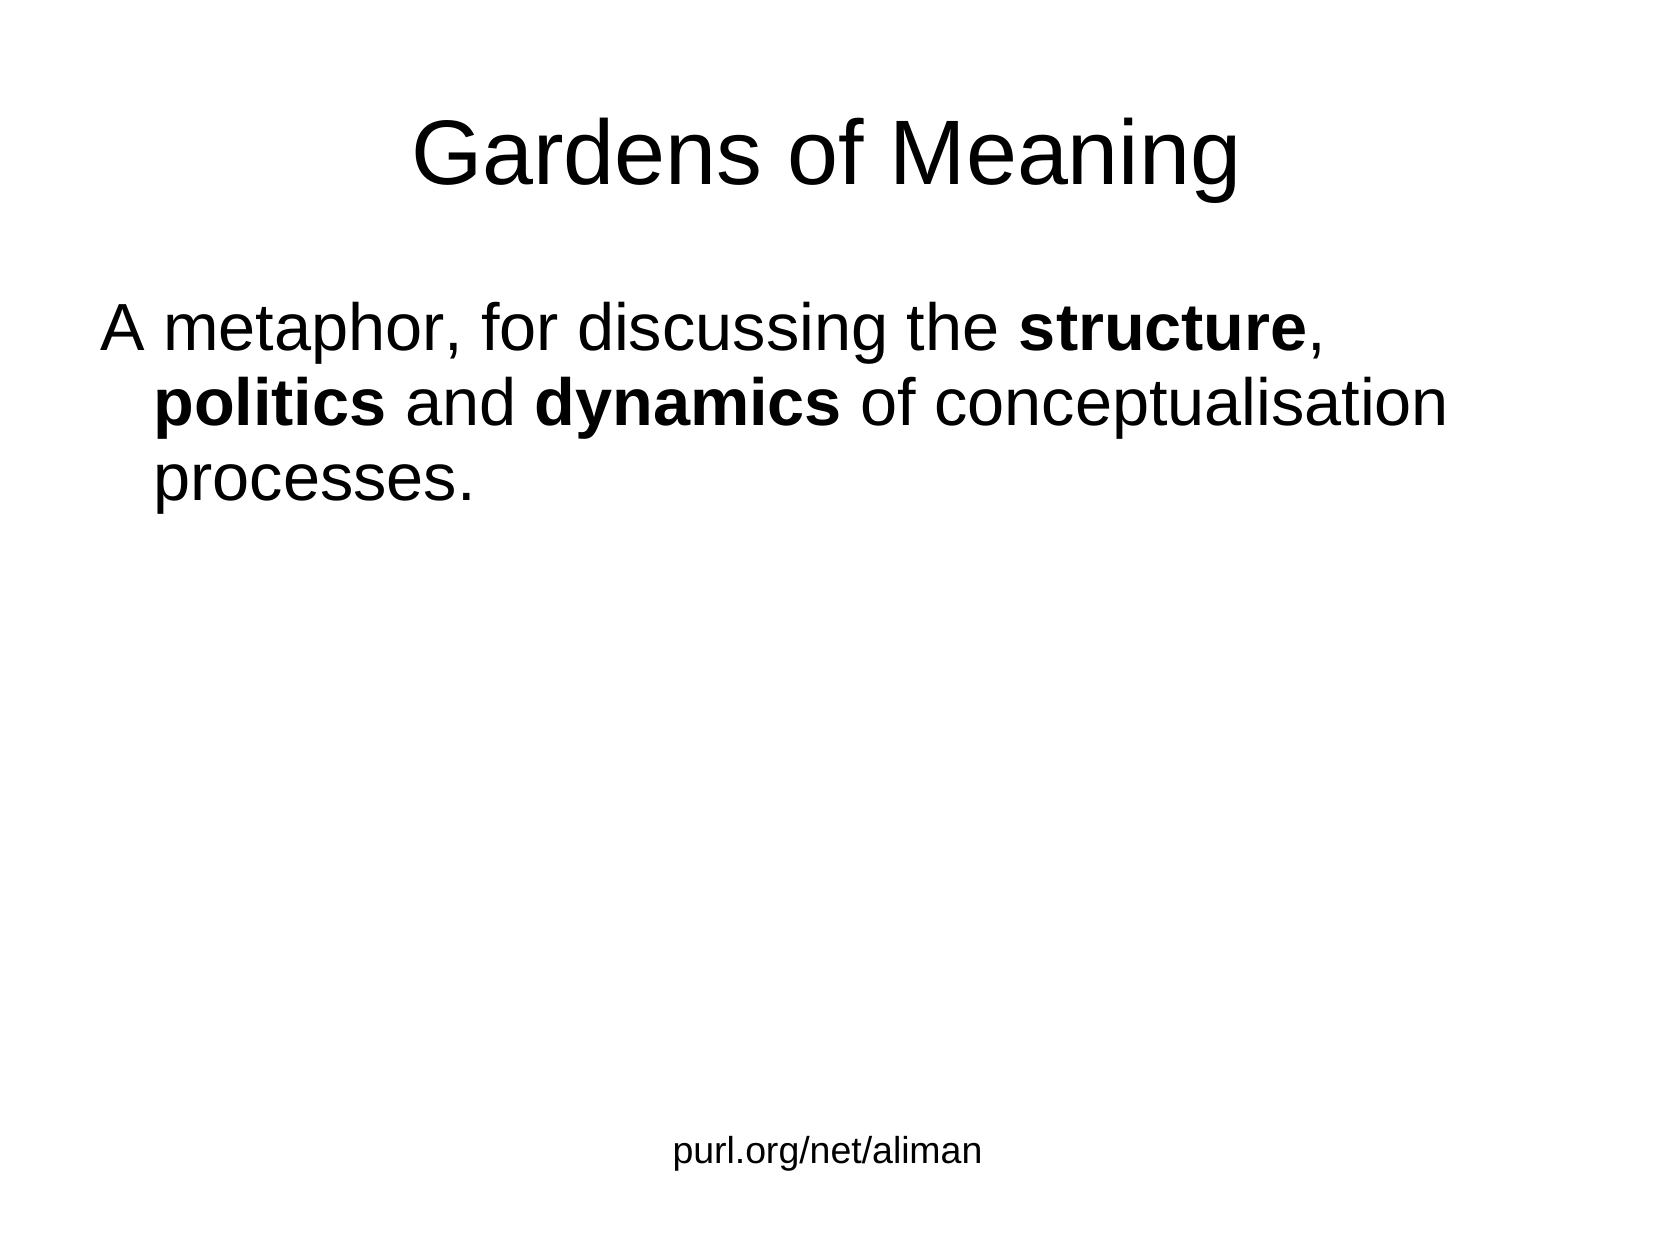

# Gardens of Meaning
A metaphor, for discussing the structure, politics and dynamics of conceptualisation processes.